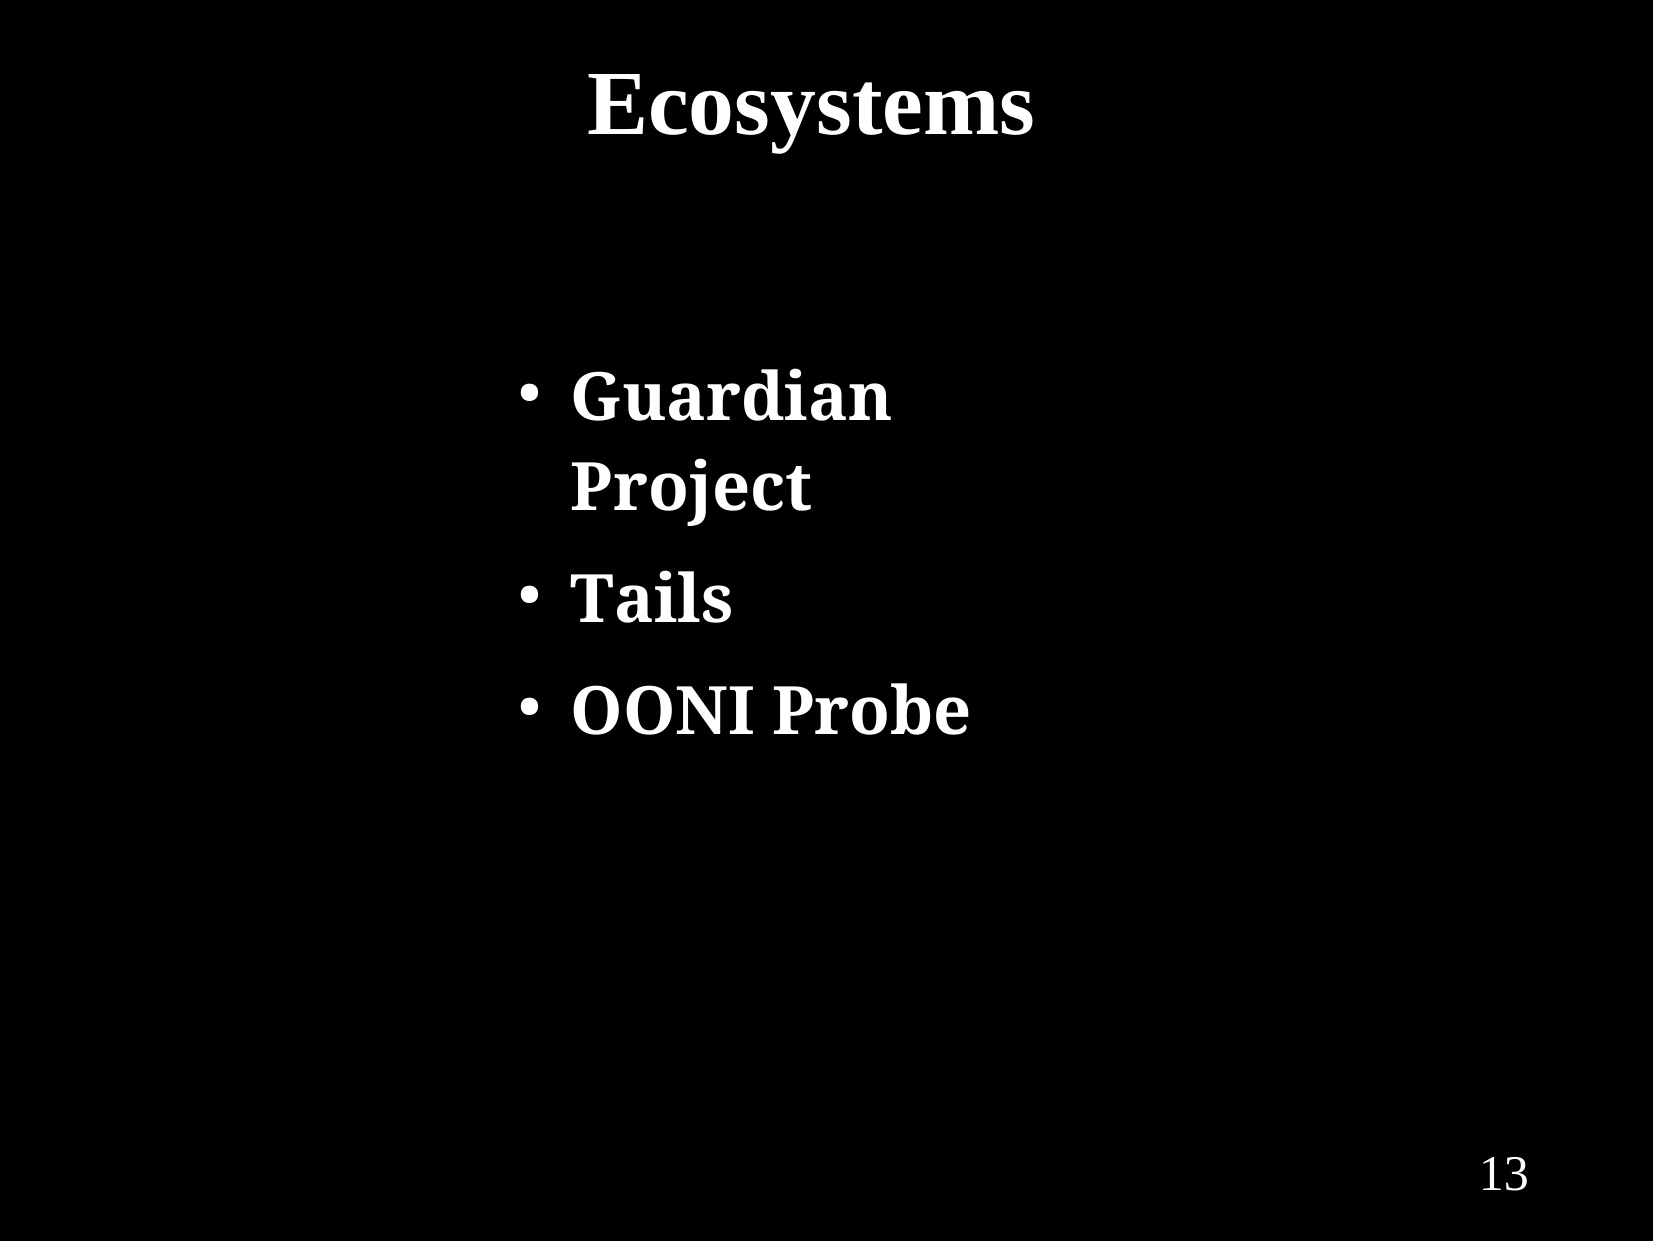

# Ecosystems
Guardian Project
Tails
OONI Probe